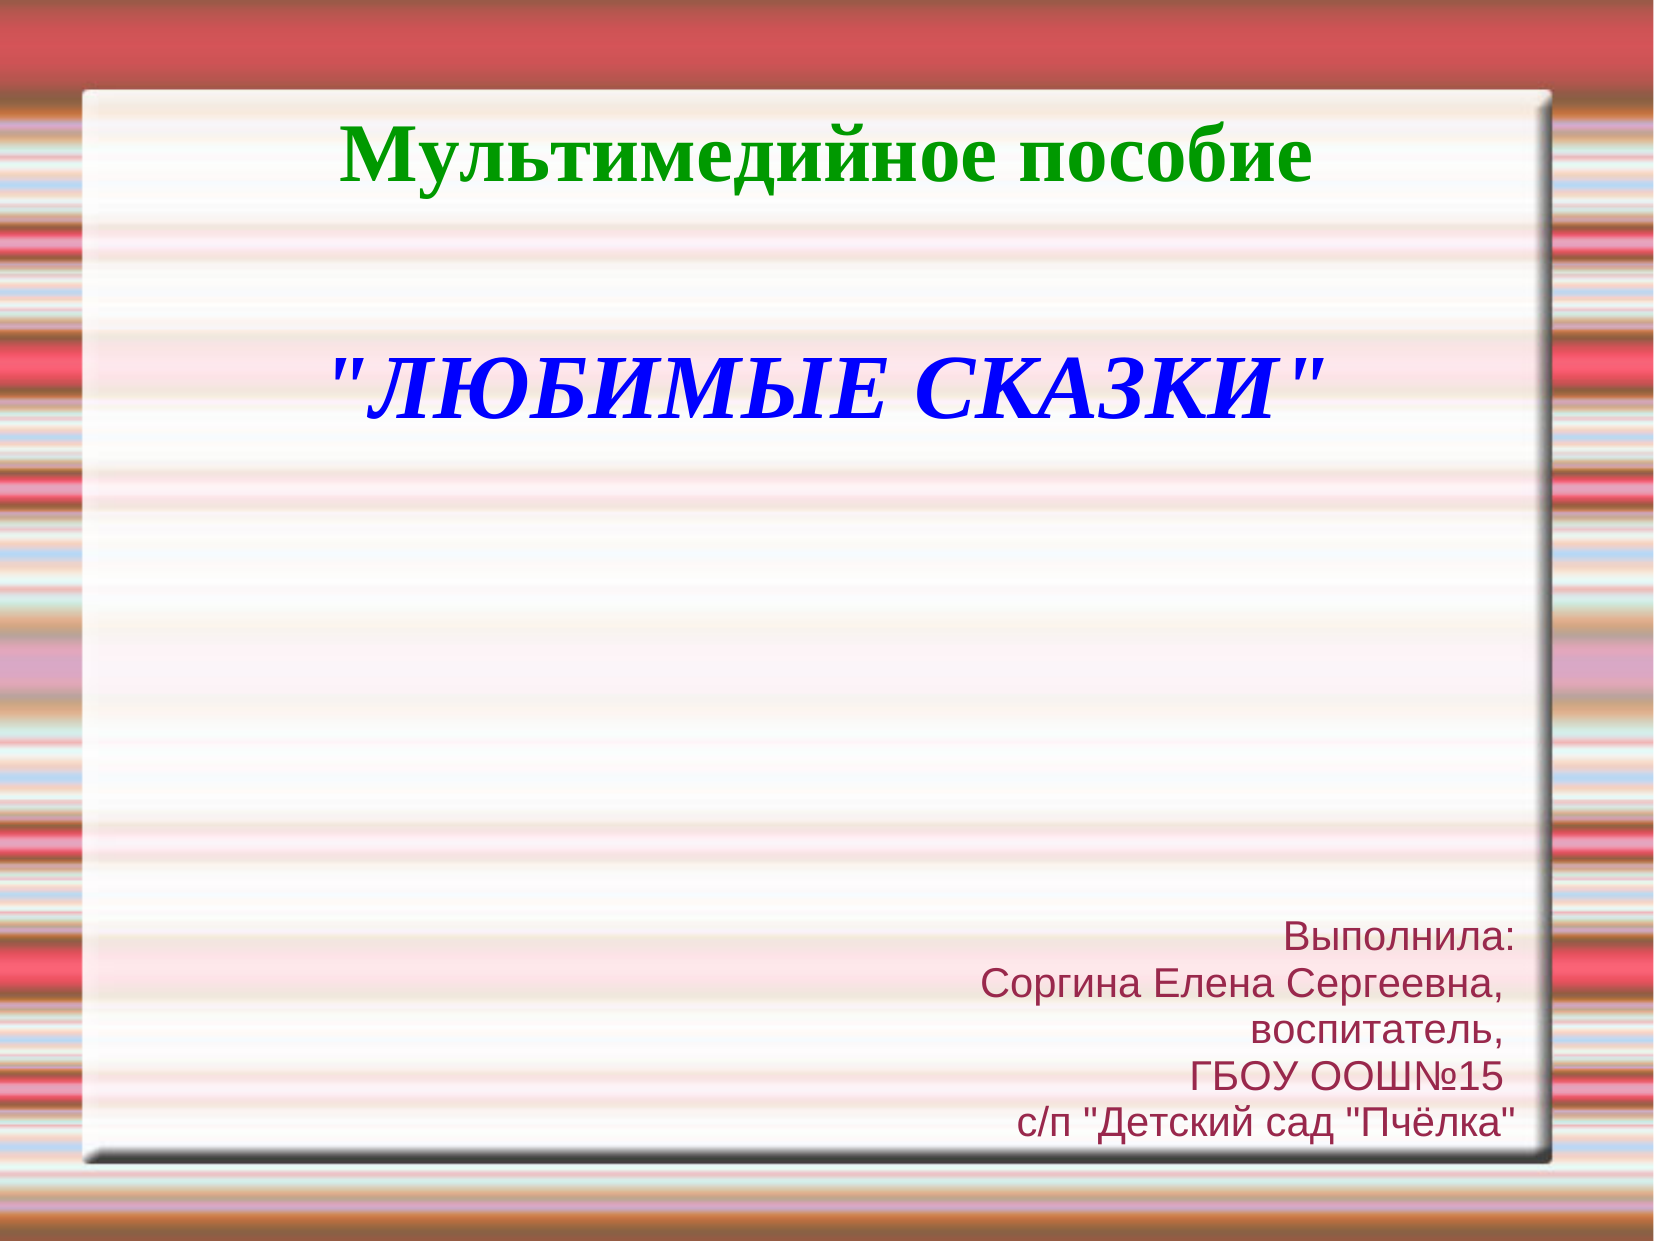

# Мультимедийное пособие
"ЛЮБИМЫЕ СКАЗКИ"
Выполнила:
Соргина Елена Сергеевна,
воспитатель,
ГБОУ ООШ№15
с/п "Детский сад "Пчёлка"